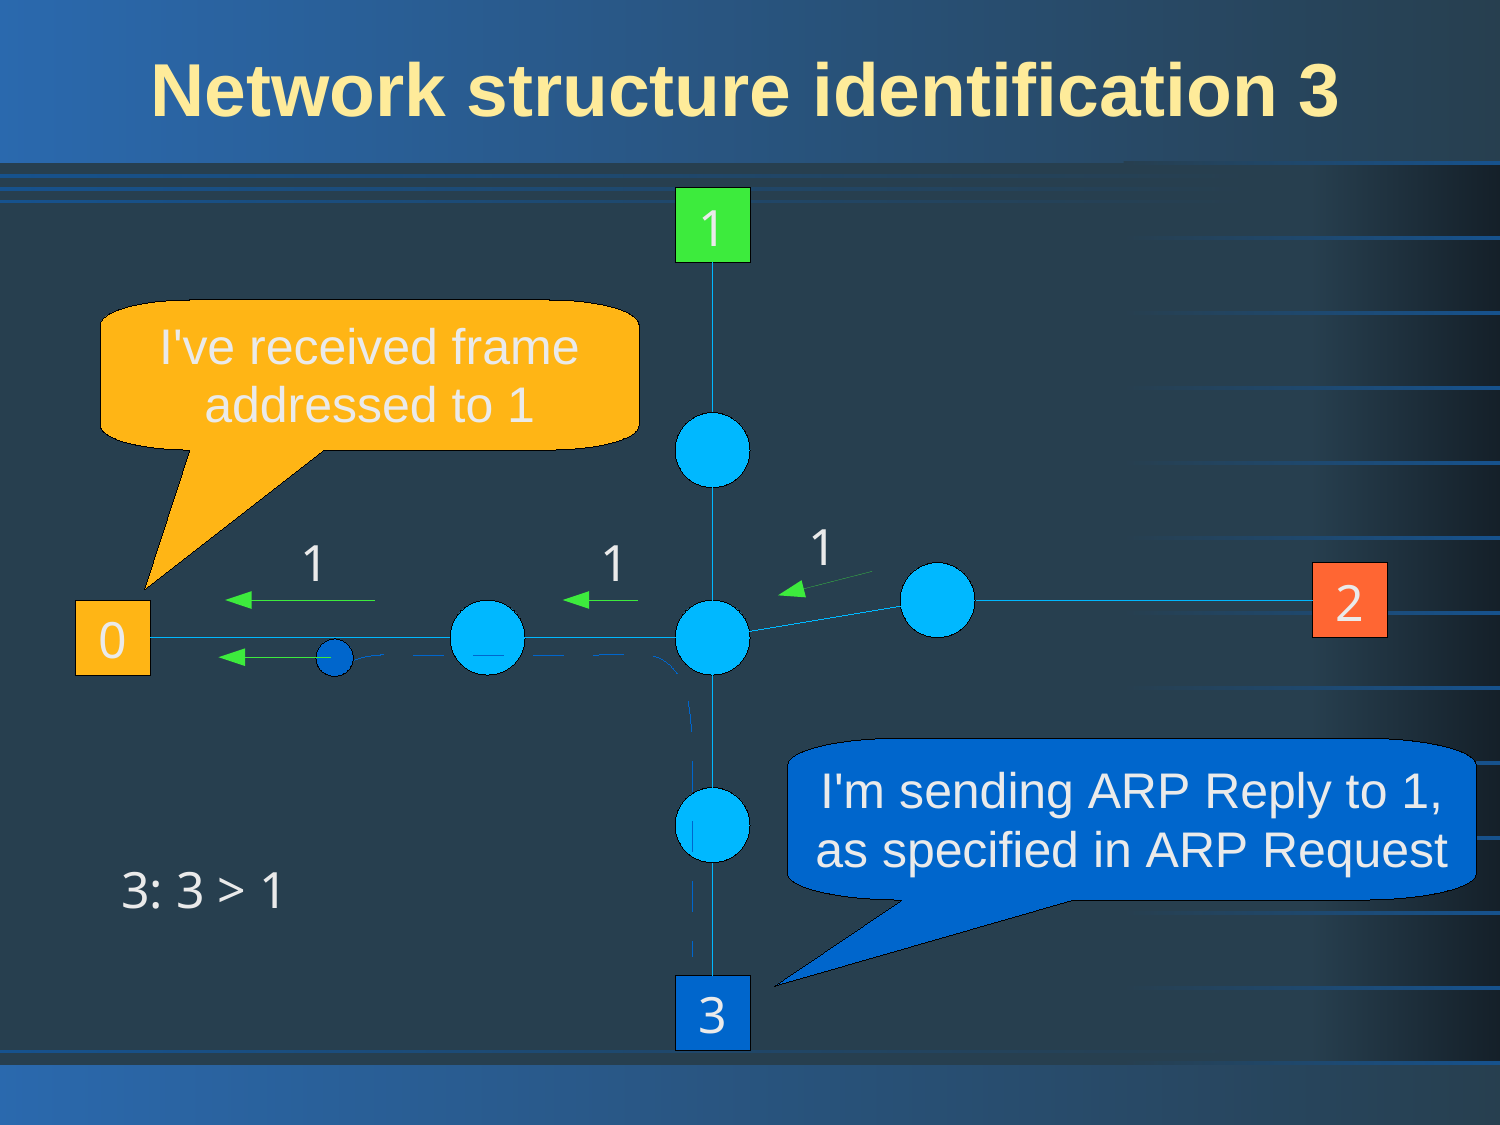

# Network structure identification 3
1
I've received frame addressed to 1
1
1
1
2
0
I'm sending ARP Reply to 1, as specified in ARP Request
3: 3 > 1
3